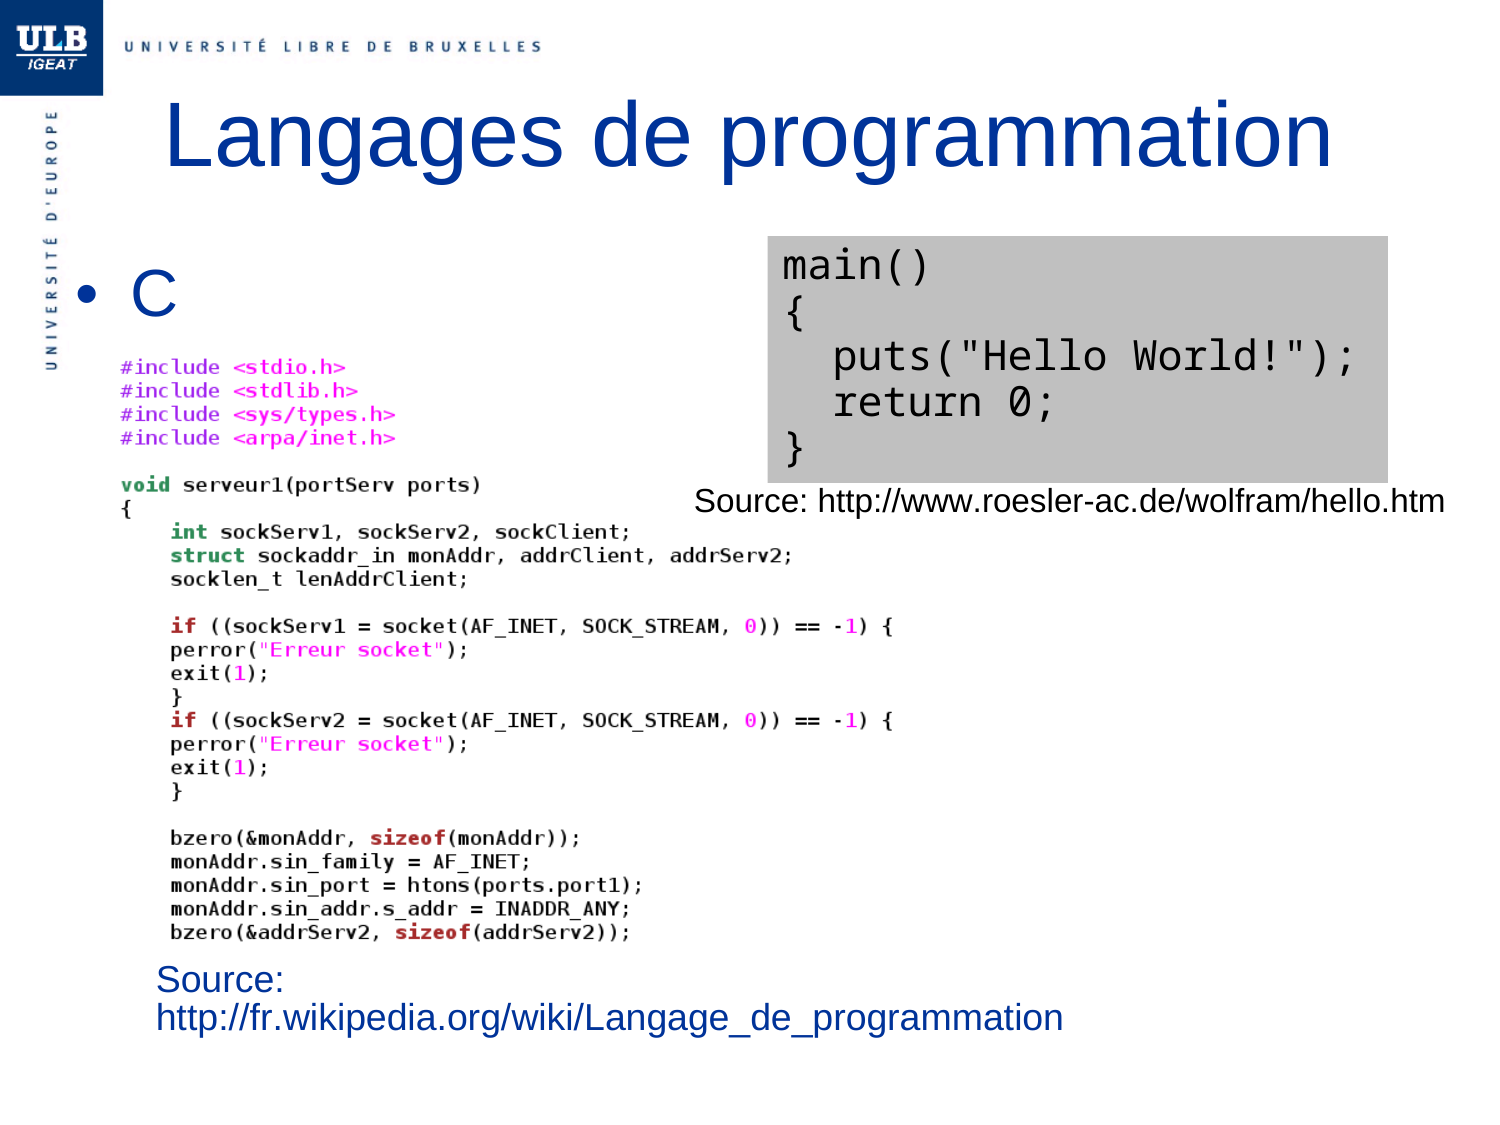

# Langages de programmation
main()
{
 puts("Hello World!");
 return 0;
}
C
Source: http://www.roesler-ac.de/wolfram/hello.htm
Source: http://fr.wikipedia.org/wiki/Langage_de_programmation